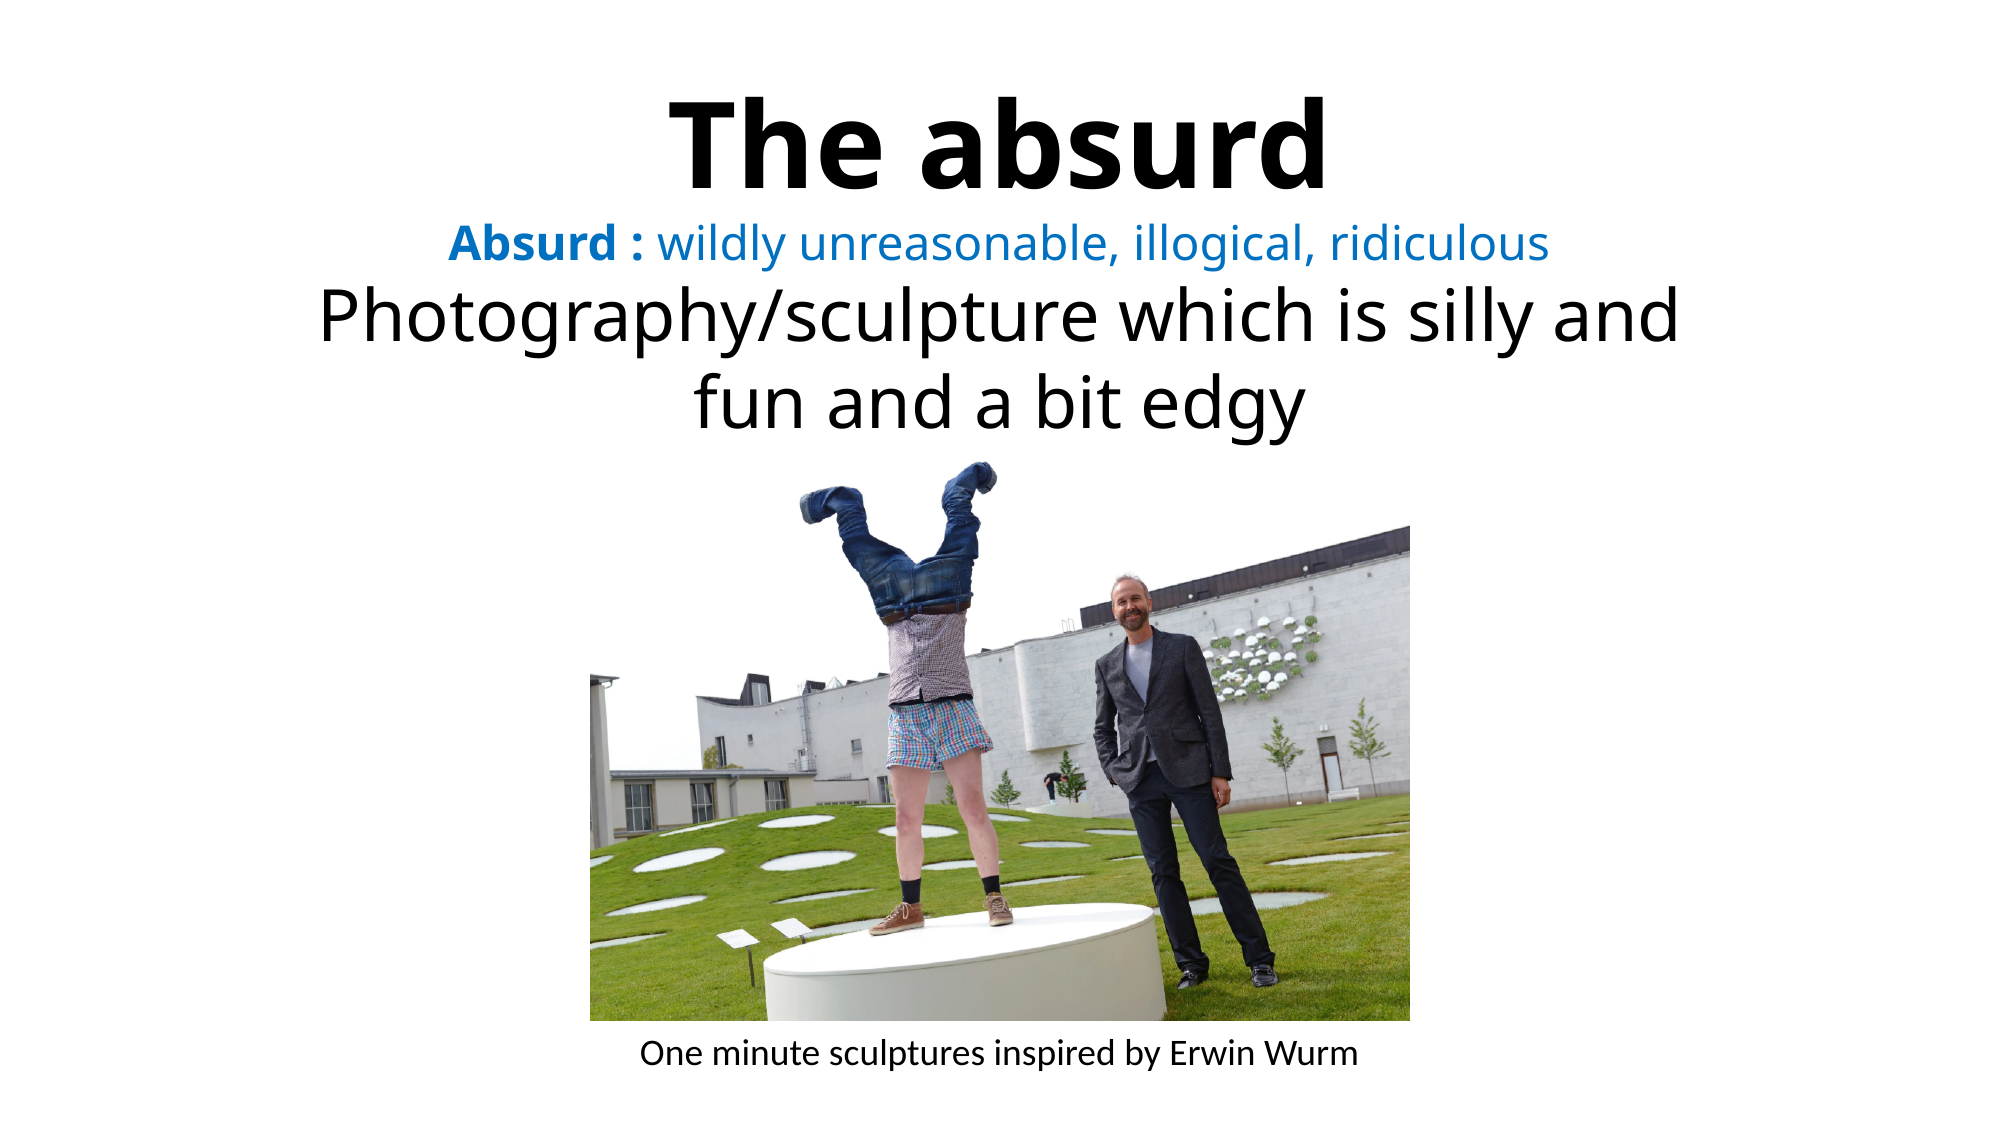

# The absurd Absurd : wildly unreasonable, illogical, ridiculous Photography/sculpture which is silly and fun and a bit edgy
One minute sculptures inspired by Erwin Wurm